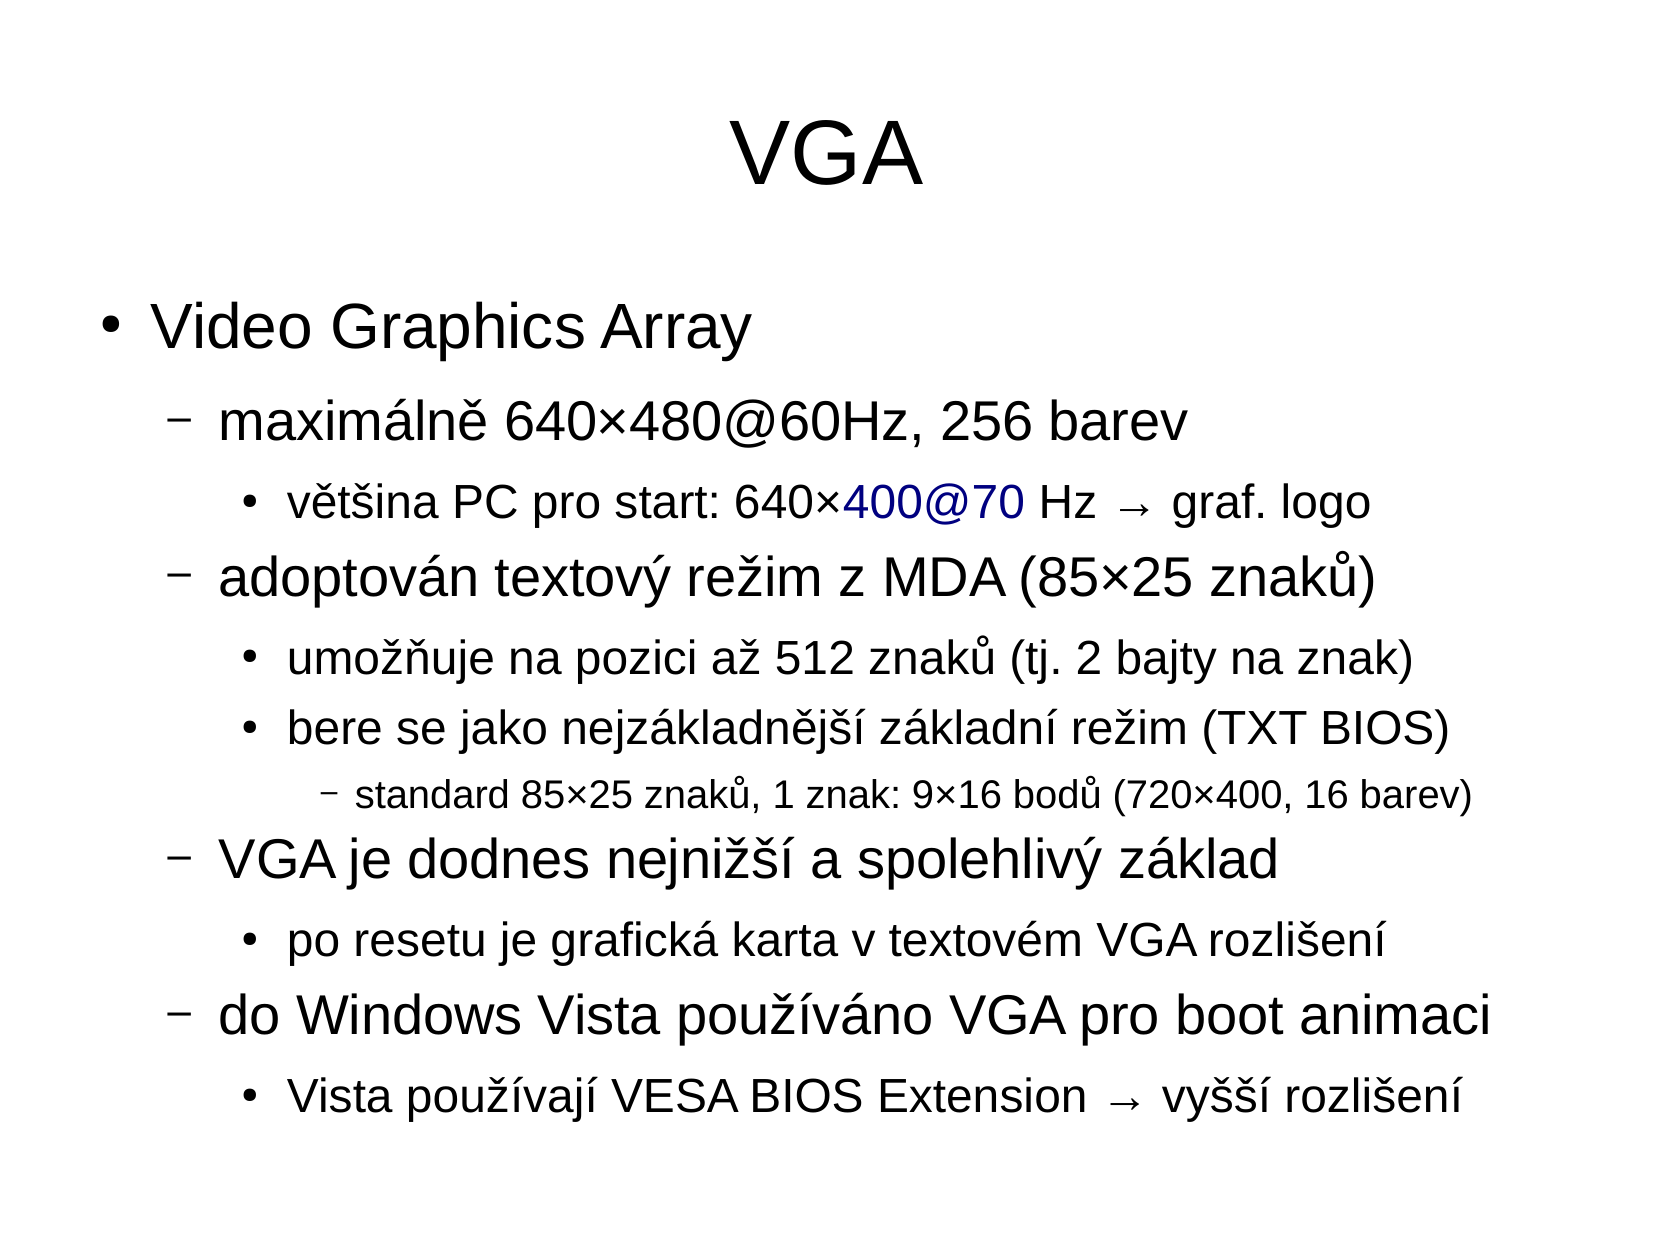

# VGA
Video Graphics Array
maximálně 640×480@60Hz, 256 barev
většina PC pro start: 640×400@70 Hz → graf. logo
adoptován textový režim z MDA (85×25 znaků)
umožňuje na pozici až 512 znaků (tj. 2 bajty na znak)
bere se jako nejzákladnější základní režim (TXT BIOS)
standard 85×25 znaků, 1 znak: 9×16 bodů (720×400, 16 barev)
VGA je dodnes nejnižší a spolehlivý základ
po resetu je grafická karta v textovém VGA rozlišení
do Windows Vista používáno VGA pro boot animaci
Vista používají VESA BIOS Extension → vyšší rozlišení